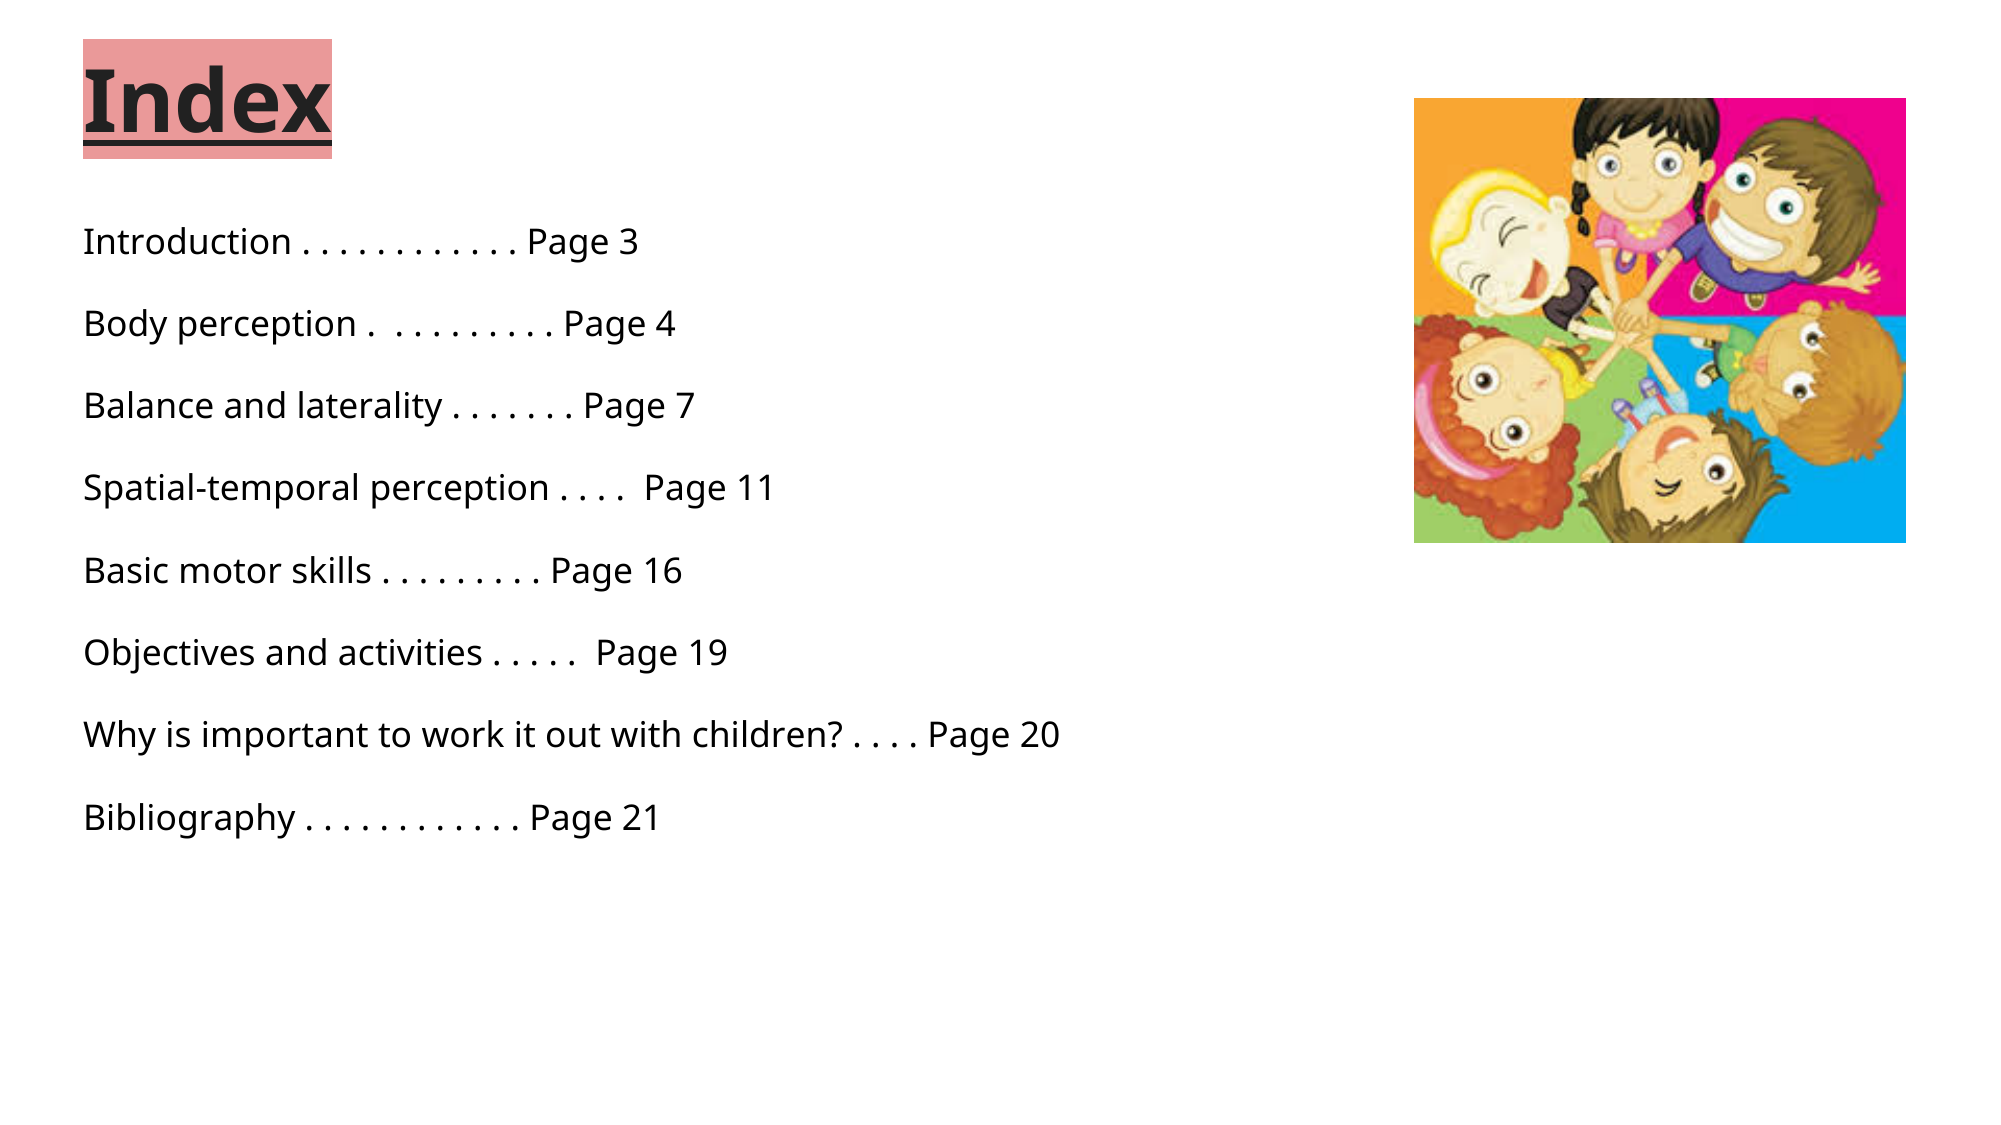

# Index
Introduction . . . . . . . . . . . . Page 3
Body perception . . . . . . . . . . Page 4
Balance and laterality . . . . . . . Page 7
Spatial-temporal perception . . . . Page 11
Basic motor skills . . . . . . . . . Page 16
Objectives and activities . . . . . Page 19
Why is important to work it out with children? . . . . Page 20
Bibliography . . . . . . . . . . . . Page 21